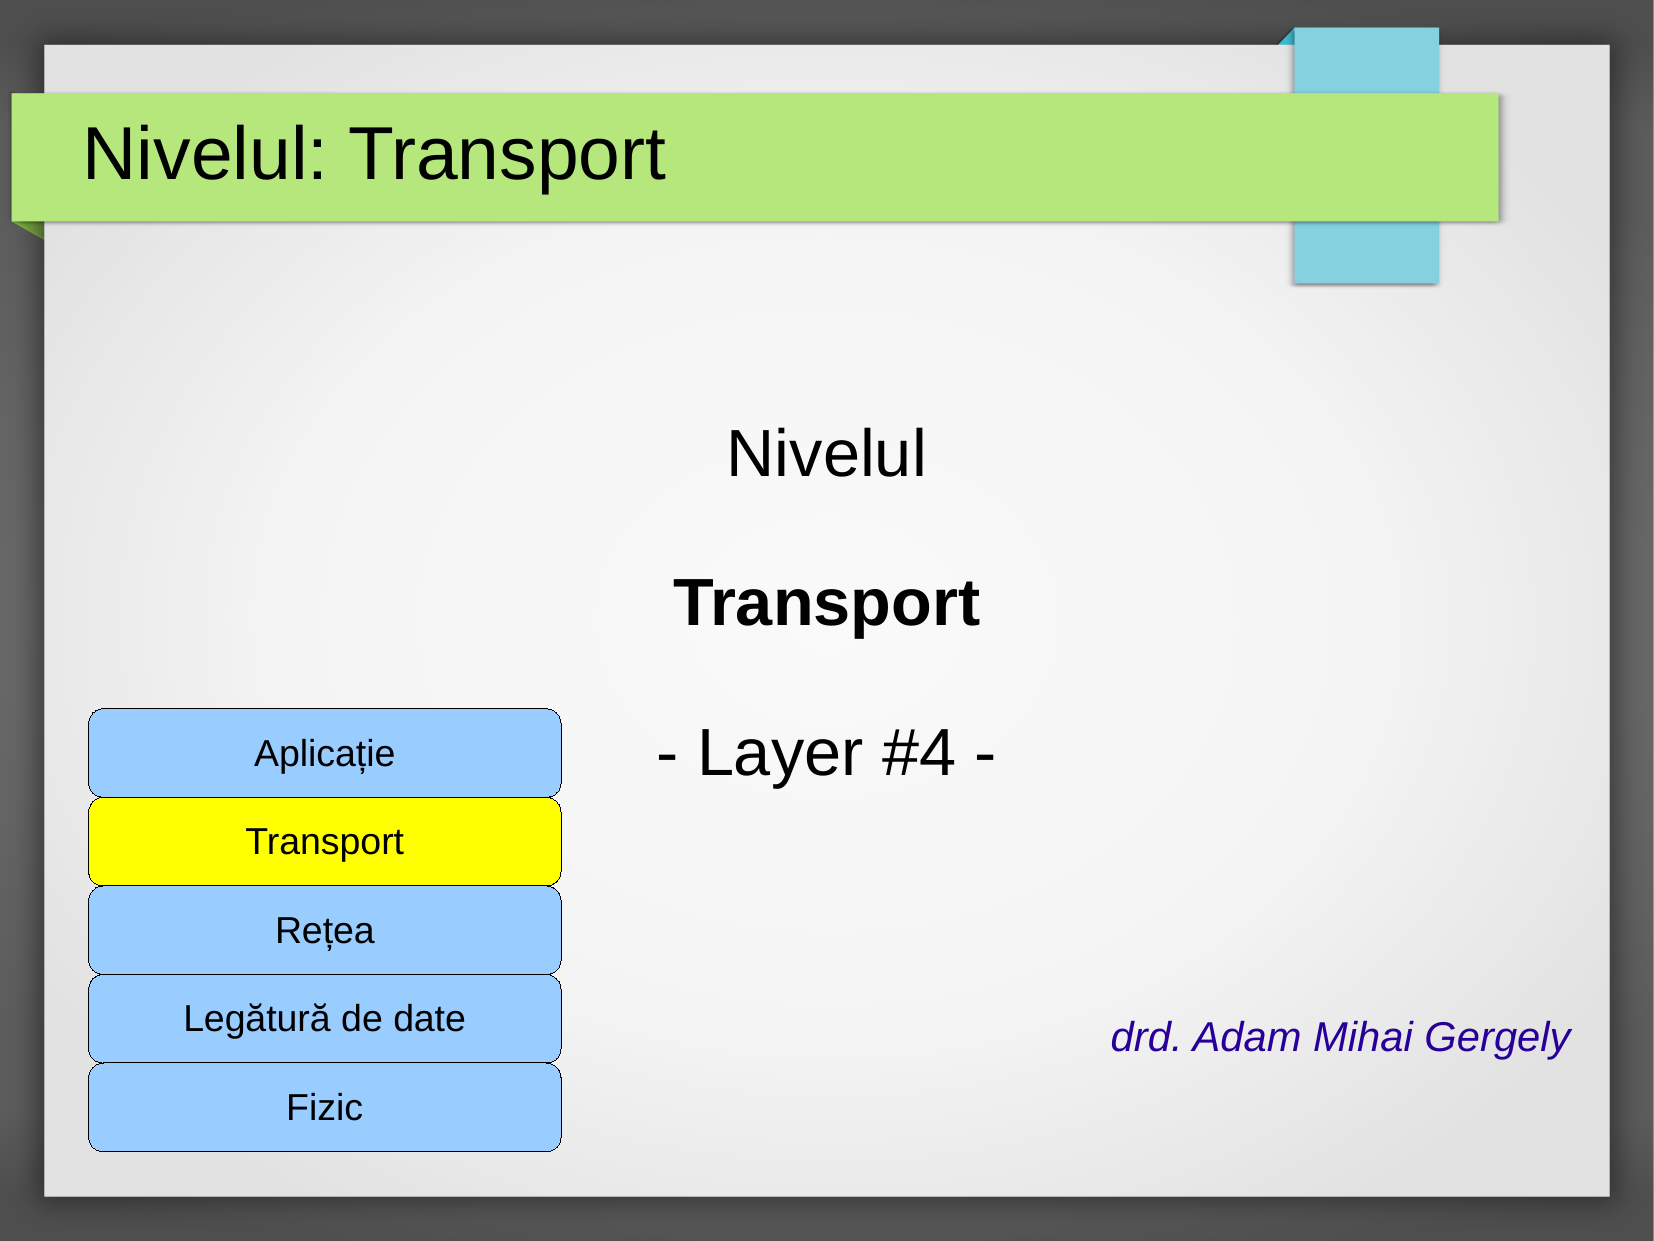

# Nivelul: Transport
Nivelul
Transport
- Layer #4 -
drd. Adam Mihai Gergely
Aplicație
Transport
Rețea
Legătură de date
Fizic